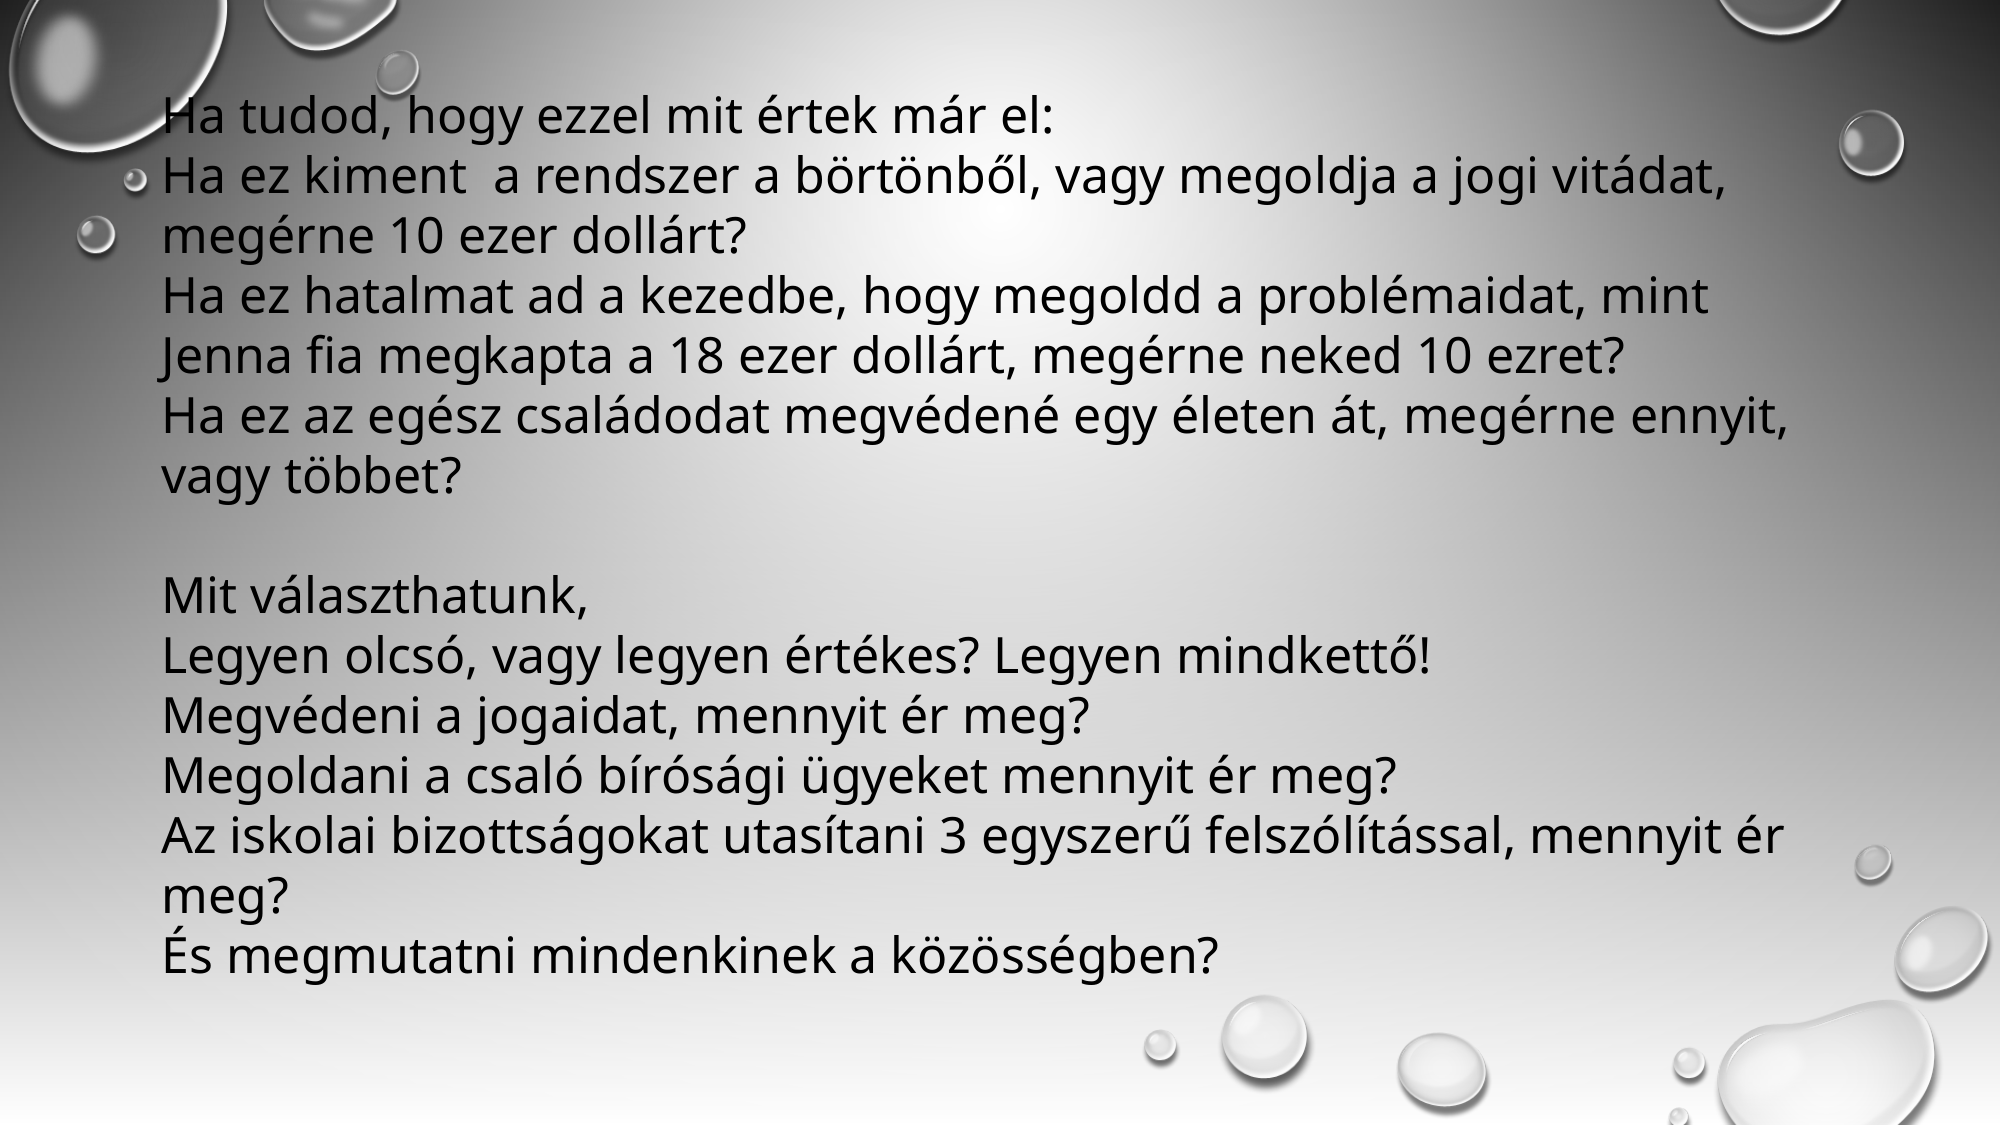

Ha tudod, hogy ezzel mit értek már el:
Ha ez kiment a rendszer a börtönből, vagy megoldja a jogi vitádat, megérne 10 ezer dollárt?
Ha ez hatalmat ad a kezedbe, hogy megoldd a problémaidat, mint Jenna fia megkapta a 18 ezer dollárt, megérne neked 10 ezret?
Ha ez az egész családodat megvédené egy életen át, megérne ennyit, vagy többet?
Mit választhatunk,
Legyen olcsó, vagy legyen értékes? Legyen mindkettő!
Megvédeni a jogaidat, mennyit ér meg?
Megoldani a csaló bírósági ügyeket mennyit ér meg?
Az iskolai bizottságokat utasítani 3 egyszerű felszólítással, mennyit ér meg?
És megmutatni mindenkinek a közösségben?